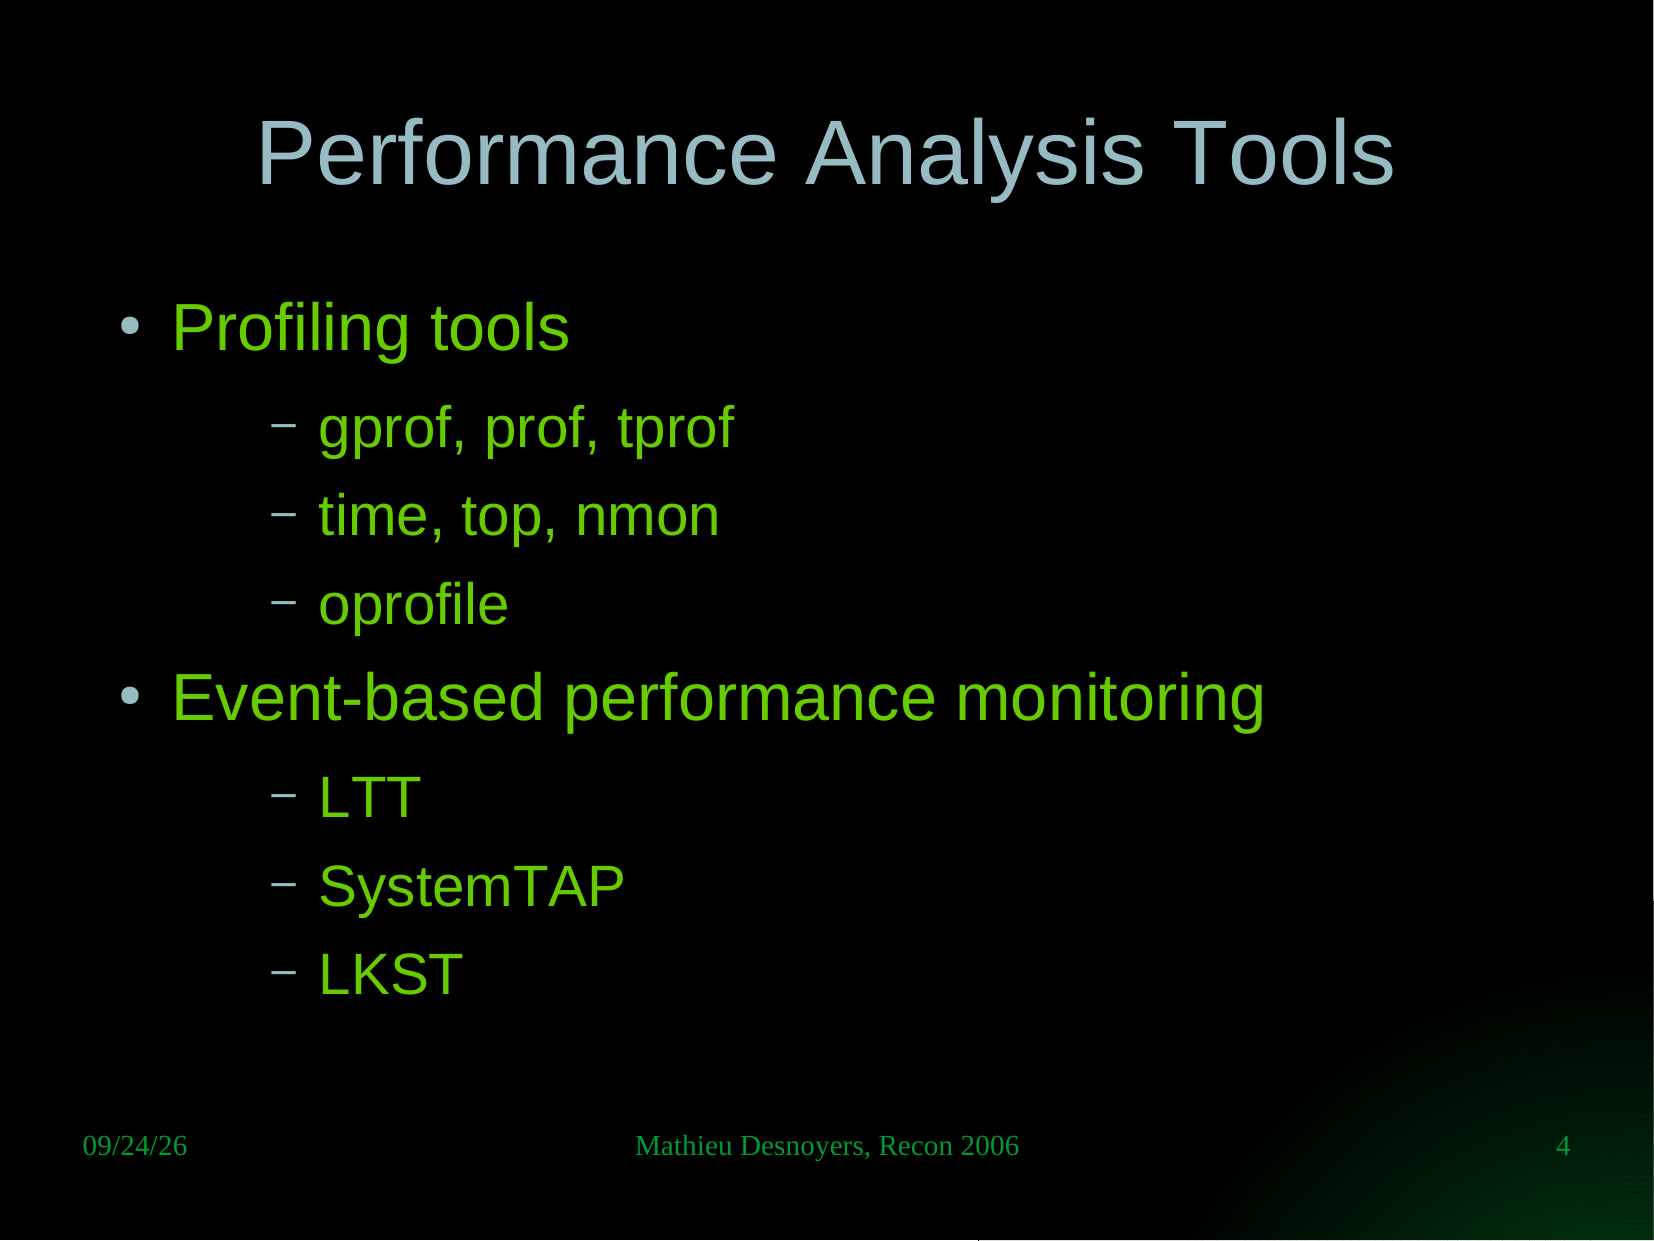

# Performance Analysis Tools
Profiling tools
gprof, prof, tprof
time, top, nmon
oprofile
Event-based performance monitoring
LTT
SystemTAP
LKST
Mathieu Desnoyers, Recon 2006
4